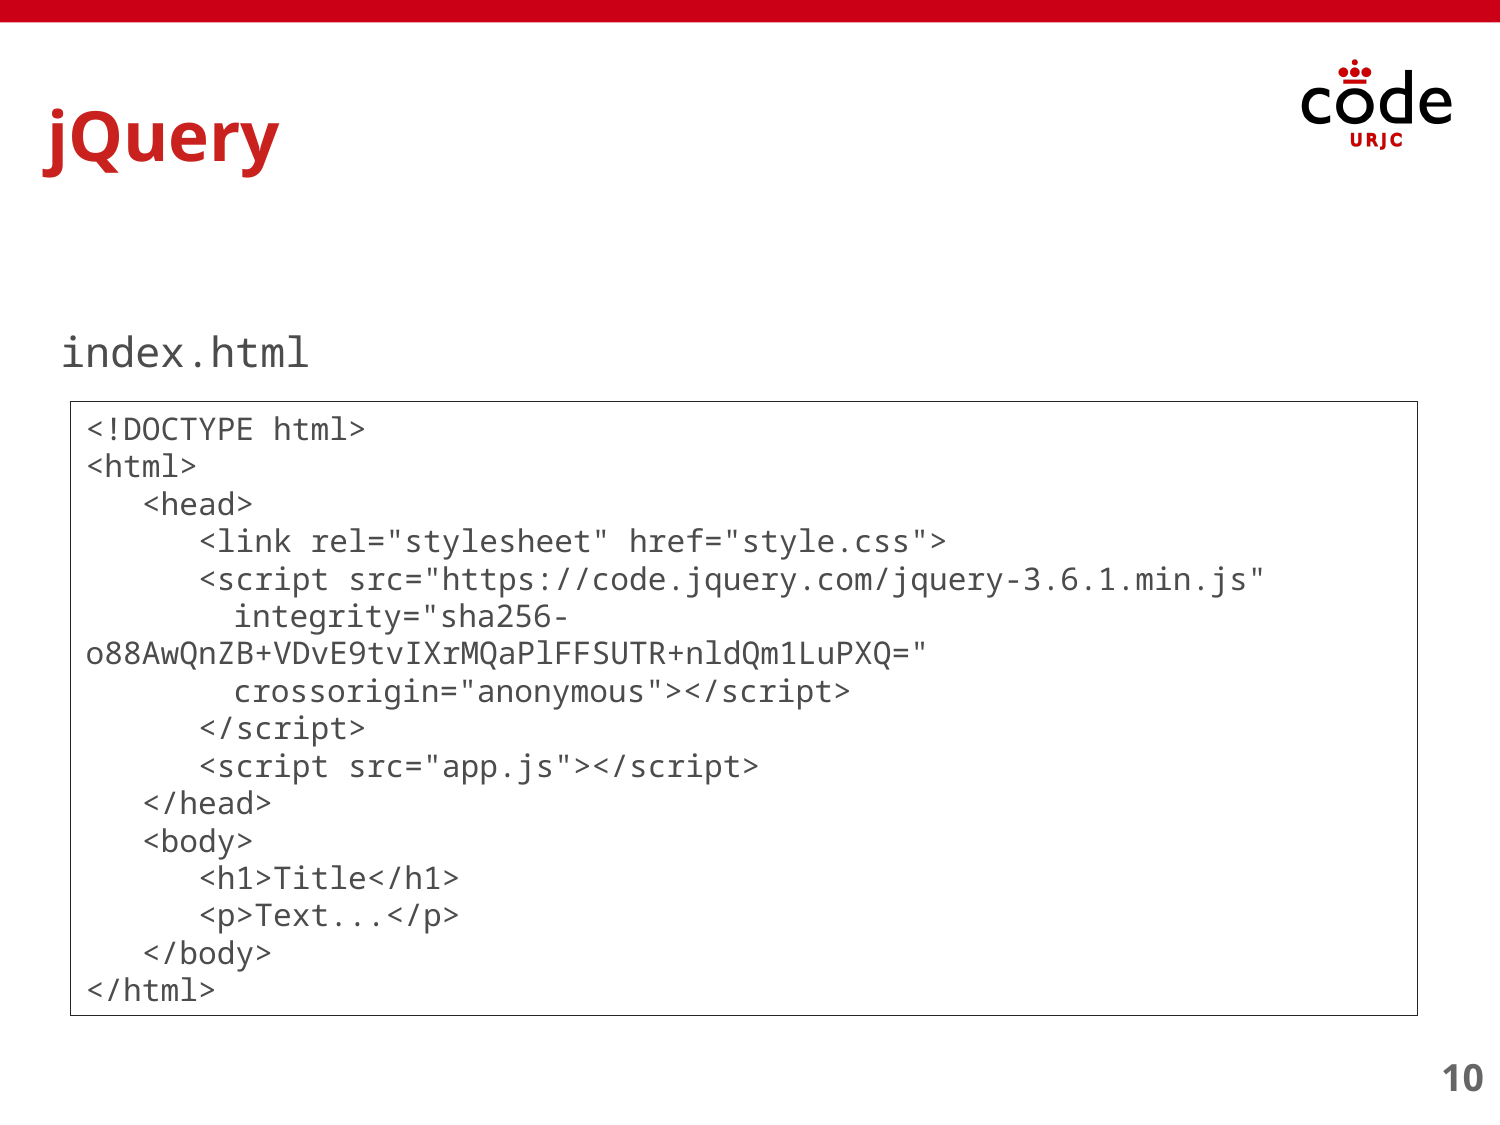

# jQuery
index.html
<!DOCTYPE html>
<html>
 <head>
 <link rel="stylesheet" href="style.css">
 <script src="https://code.jquery.com/jquery-3.6.1.min.js"
		integrity="sha256-o88AwQnZB+VDvE9tvIXrMQaPlFFSUTR+nldQm1LuPXQ="
		crossorigin="anonymous"></script>
 </script>
 <script src="app.js"></script>
 </head>
 <body>
 <h1>Title</h1>
 <p>Text...</p>
 </body>
</html>